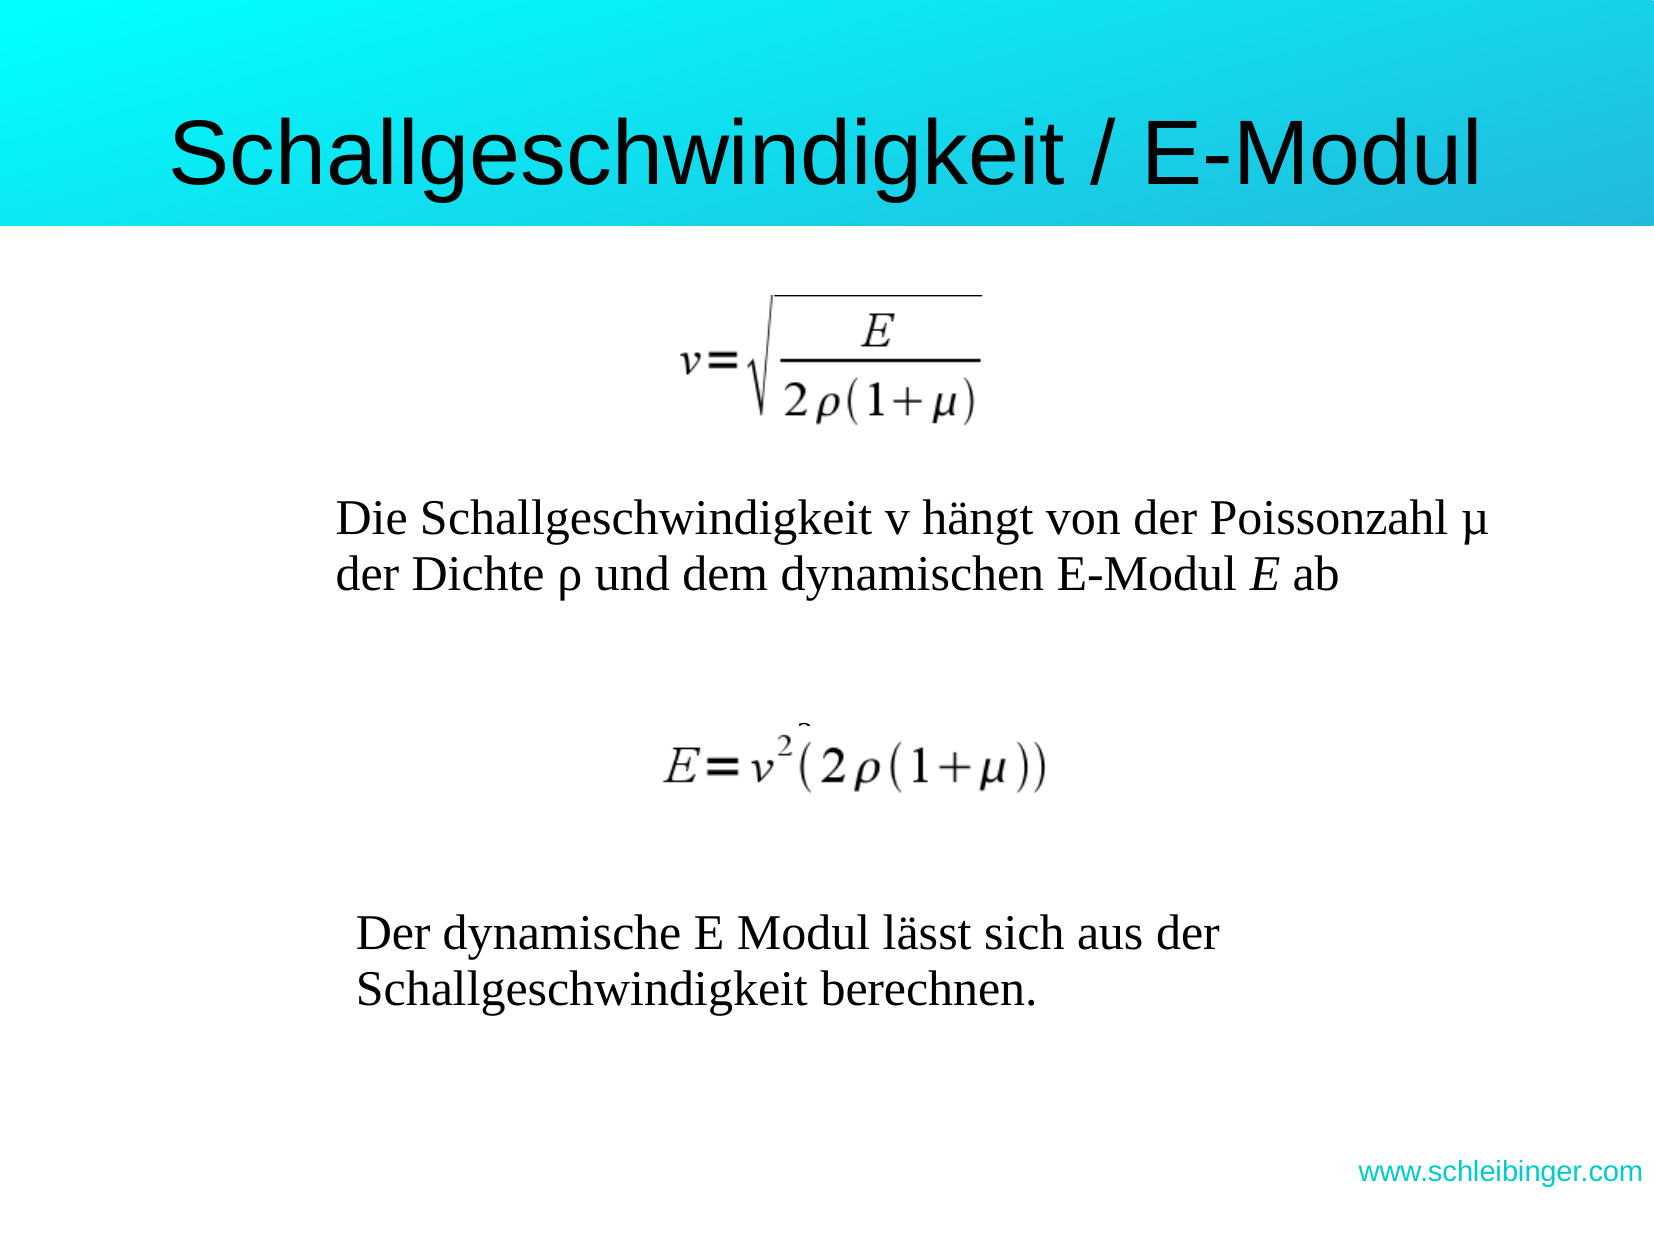

# Schallgeschwindigkeit / E-Modul
Die Schallgeschwindigkeit v hängt von der Poissonzahl µ
der Dichte ρ und dem dynamischen E-Modul E ab
Der dynamische E Modul lässt sich aus der
Schallgeschwindigkeit berechnen.